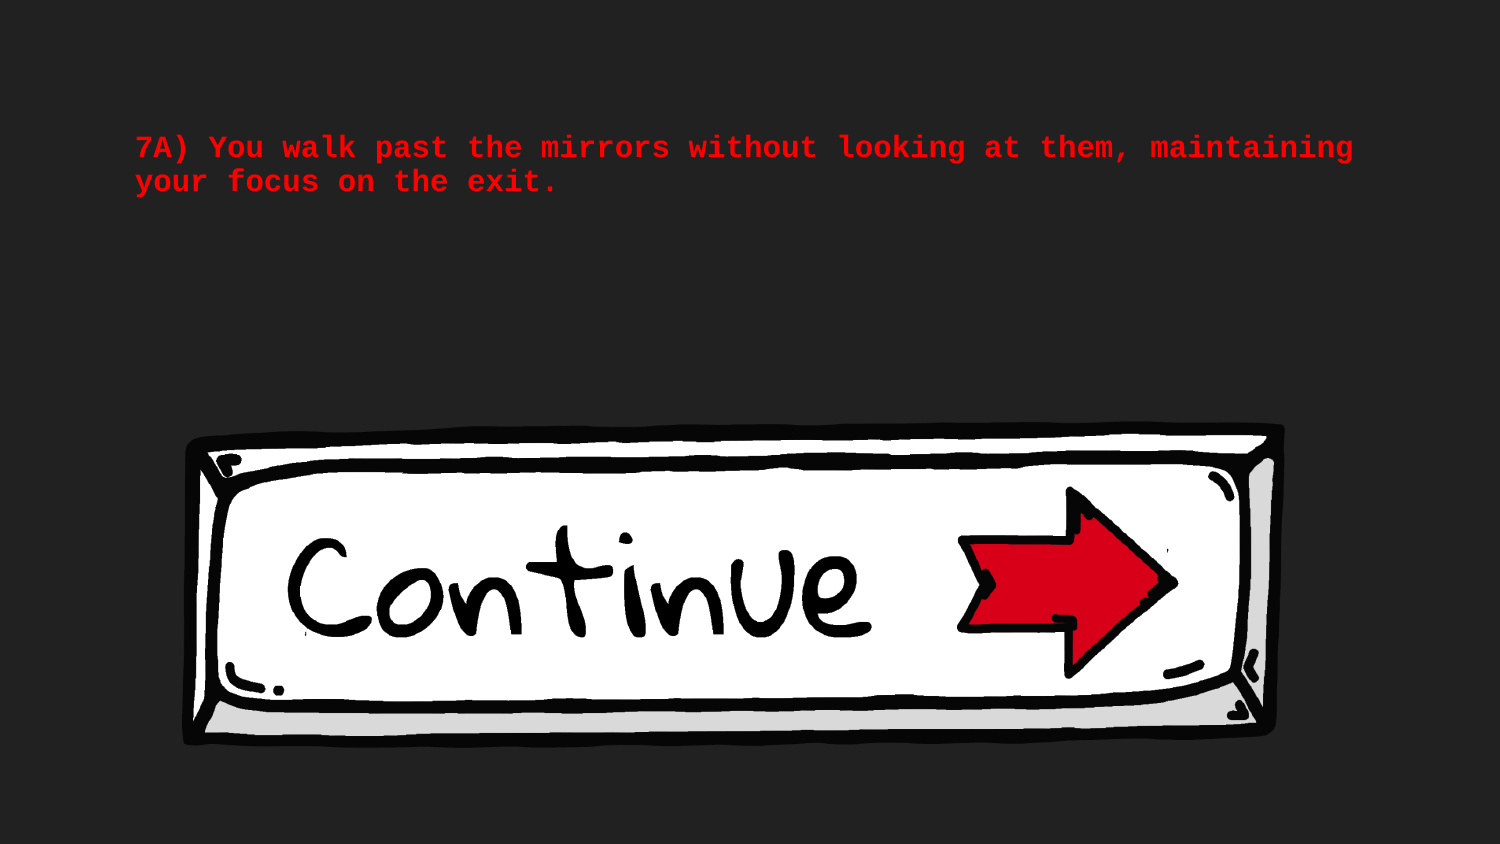

# 7A) You walk past the mirrors without looking at them, maintaining your focus on the exit.